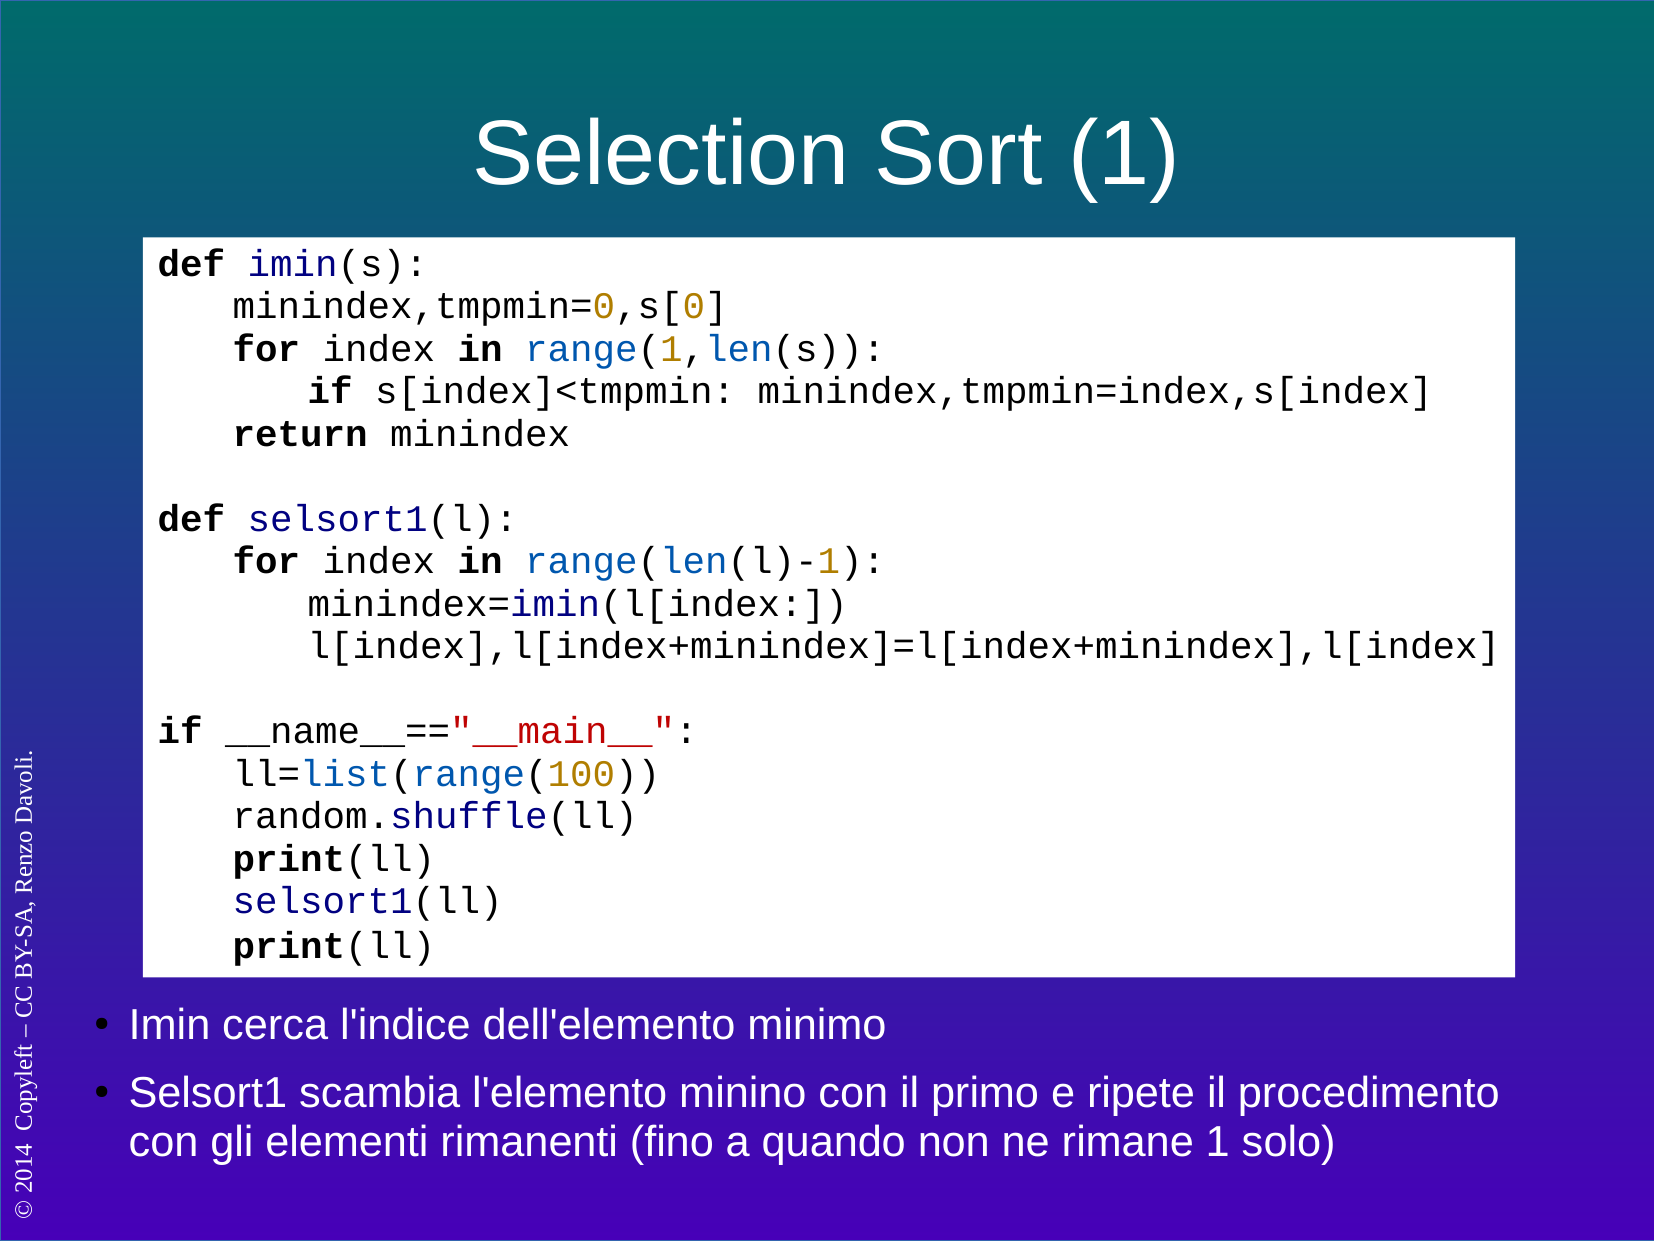

# Selection Sort (1)
def imin(s):
	minindex,tmpmin=0,s[0]
	for index in range(1,len(s)):
		if s[index]<tmpmin: minindex,tmpmin=index,s[index]
	return minindex
def selsort1(l):
	for index in range(len(l)-1):
		minindex=imin(l[index:])
		l[index],l[index+minindex]=l[index+minindex],l[index]
if __name__=="__main__":
	ll=list(range(100))
	random.shuffle(ll)
	print(ll)
	selsort1(ll)
	print(ll)
Imin cerca l'indice dell'elemento minimo
Selsort1 scambia l'elemento minino con il primo e ripete il procedimento con gli elementi rimanenti (fino a quando non ne rimane 1 solo)